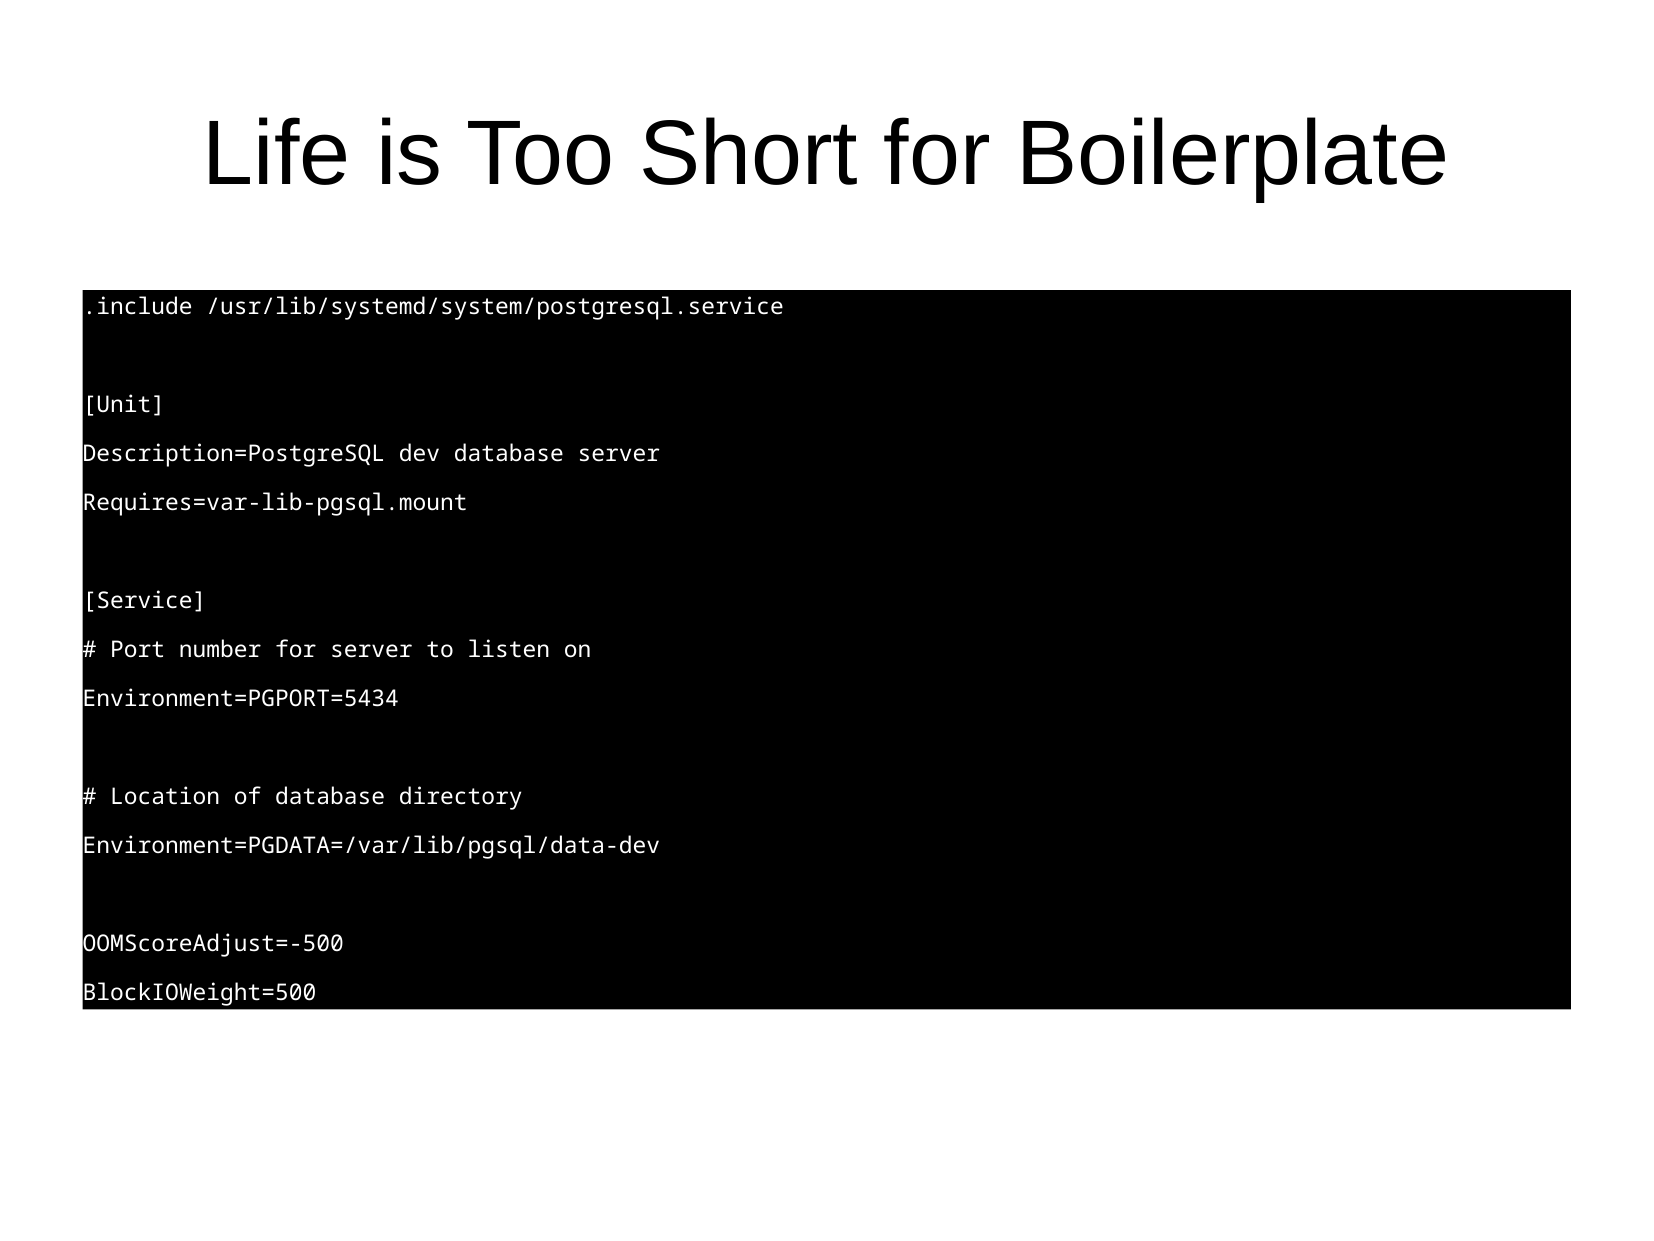

# Life is Too Short for Boilerplate
.include /usr/lib/systemd/system/postgresql.service
[Unit]
Description=PostgreSQL dev database server
Requires=var-lib-pgsql.mount
[Service]
# Port number for server to listen on
Environment=PGPORT=5434
# Location of database directory
Environment=PGDATA=/var/lib/pgsql/data-dev
OOMScoreAdjust=-500
BlockIOWeight=500